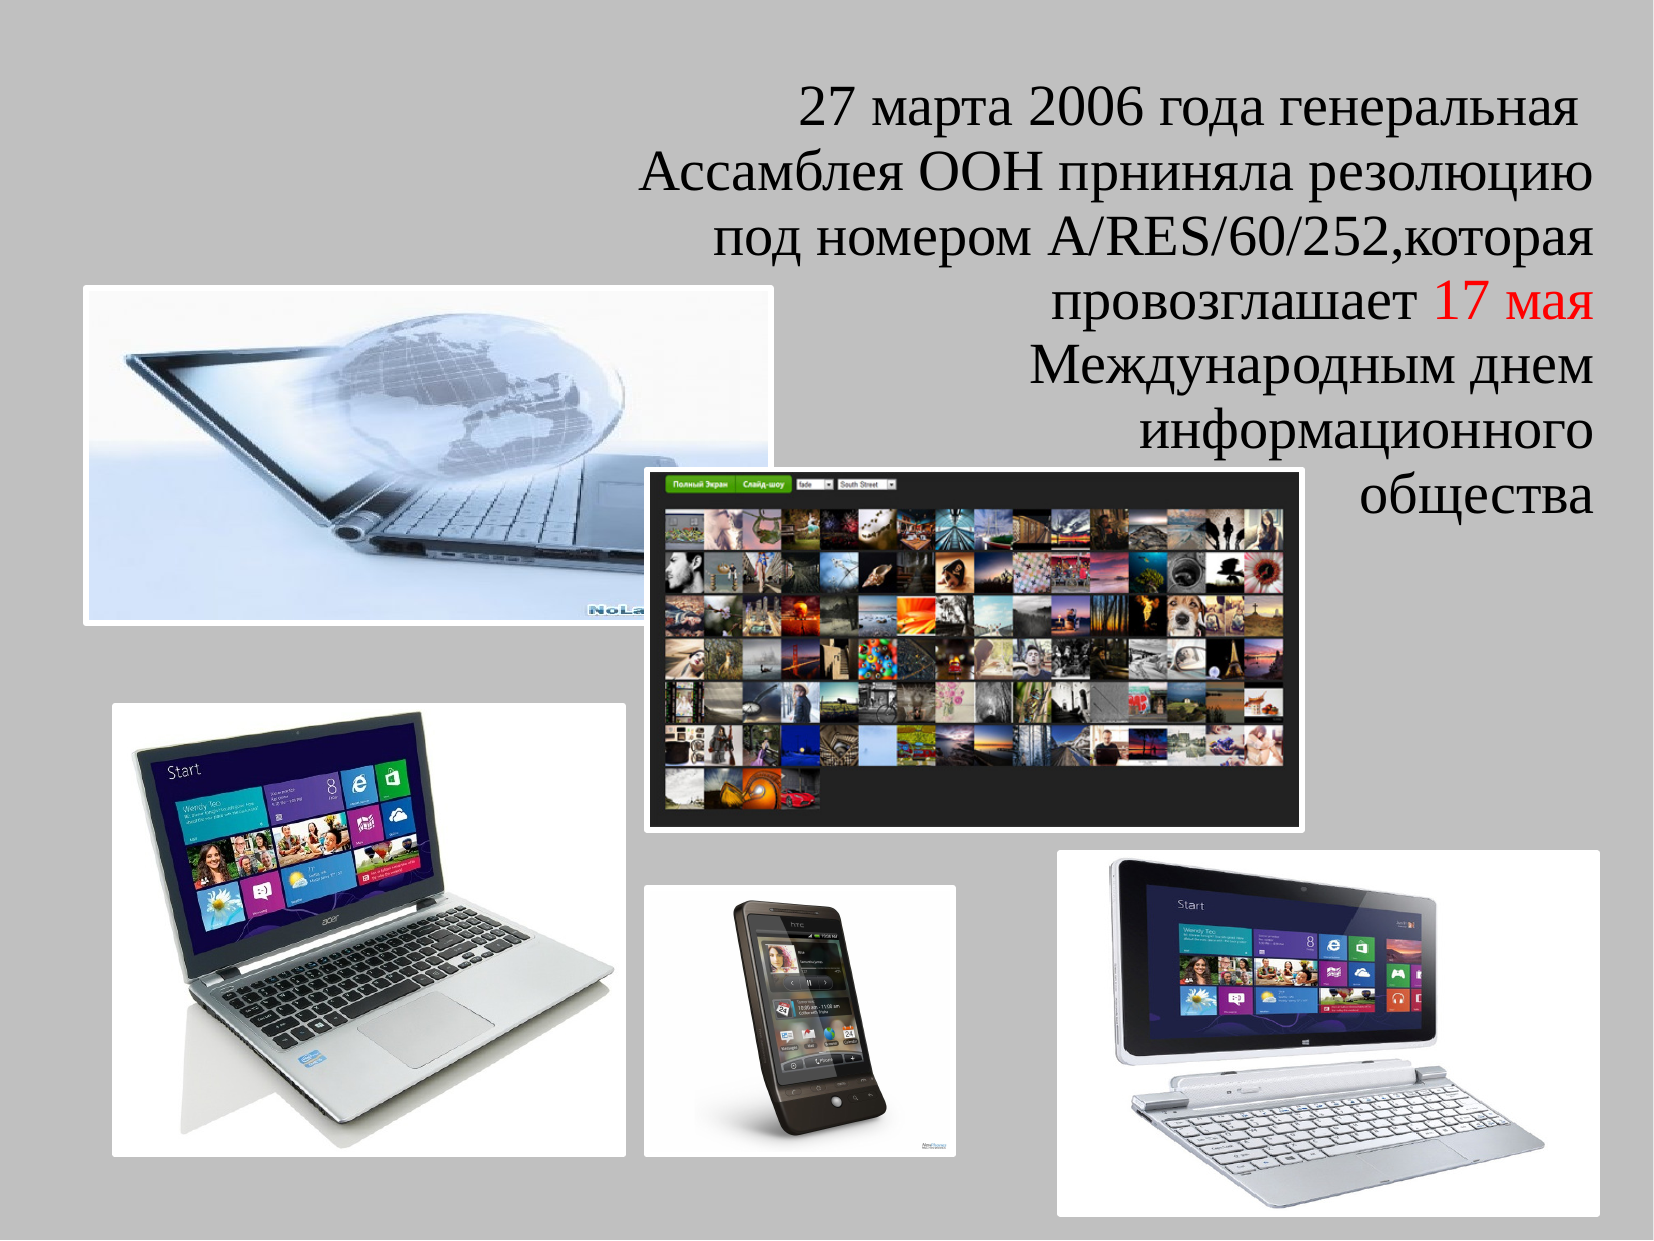

# 27 марта 2006 года генеральная Ассамблея ООН прниняла резолюцию под номером A/RES/60/252,которая провозглашает 17 мая Международным днем информационного общества